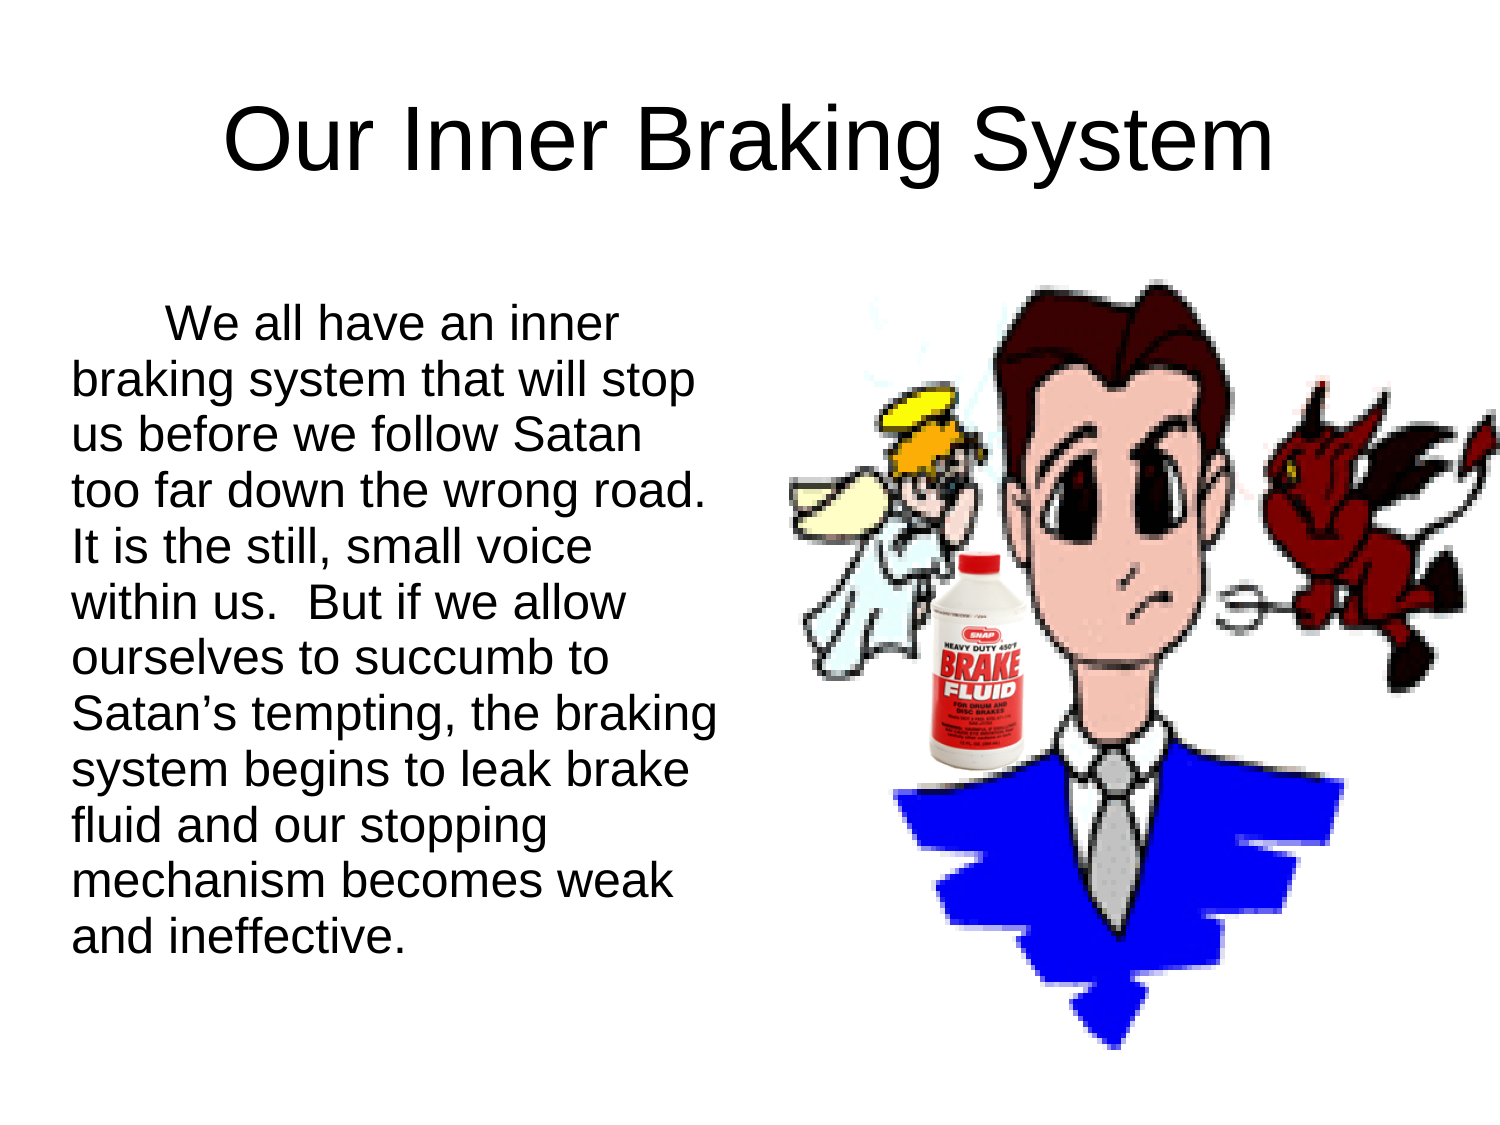

# Our Inner Braking System
		We all have an inner braking system that will stop us before we follow Satan too far down the wrong road. It is the still, small voice within us. But if we allow ourselves to succumb to Satan’s tempting, the braking system begins to leak brake fluid and our stopping mechanism becomes weak and ineffective.